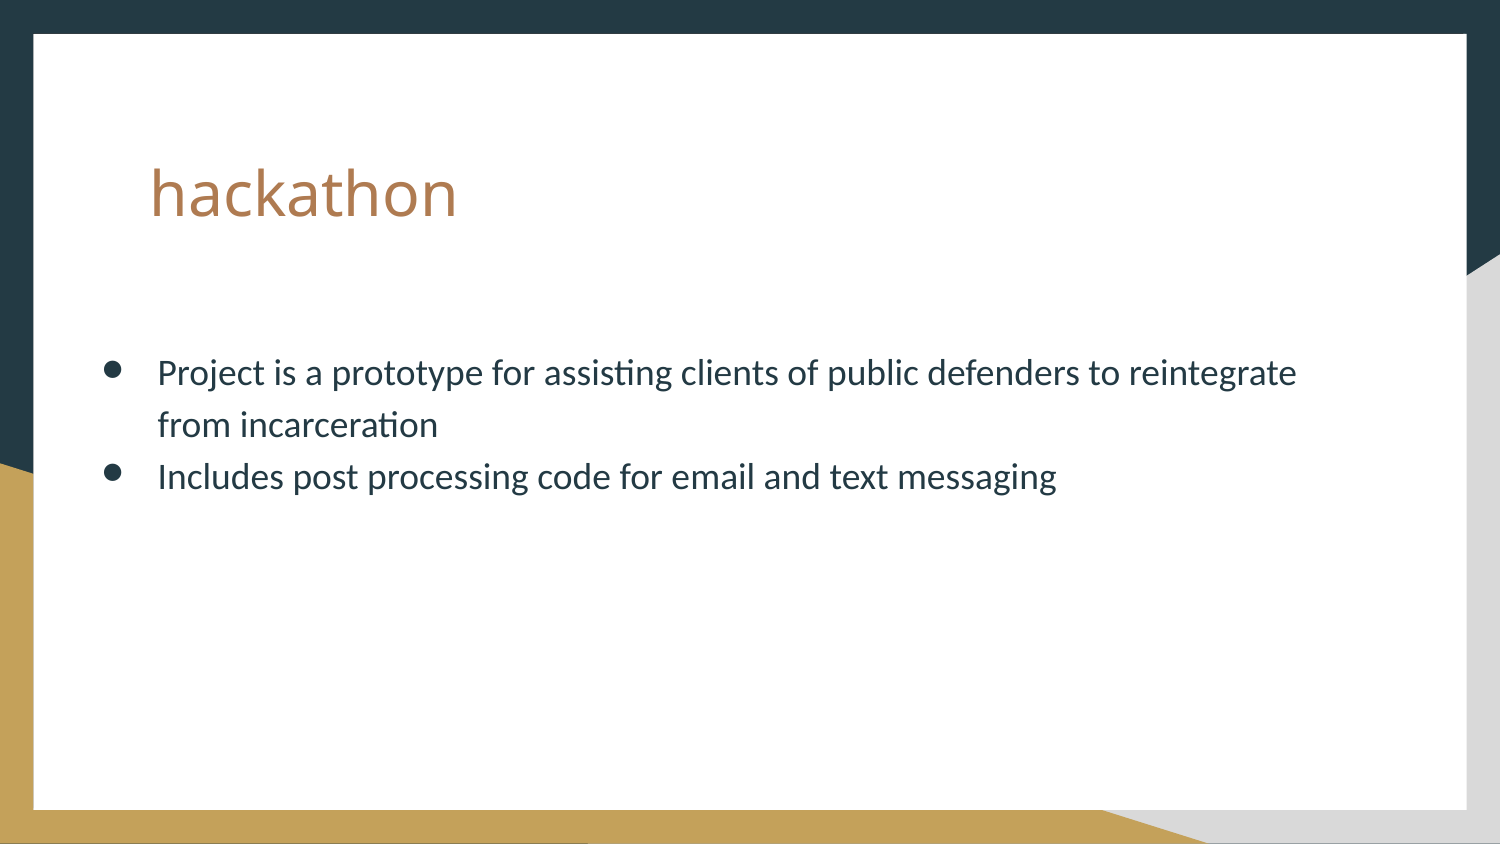

# hackathon
Project is a prototype for assisting clients of public defenders to reintegrate from incarceration
Includes post processing code for email and text messaging